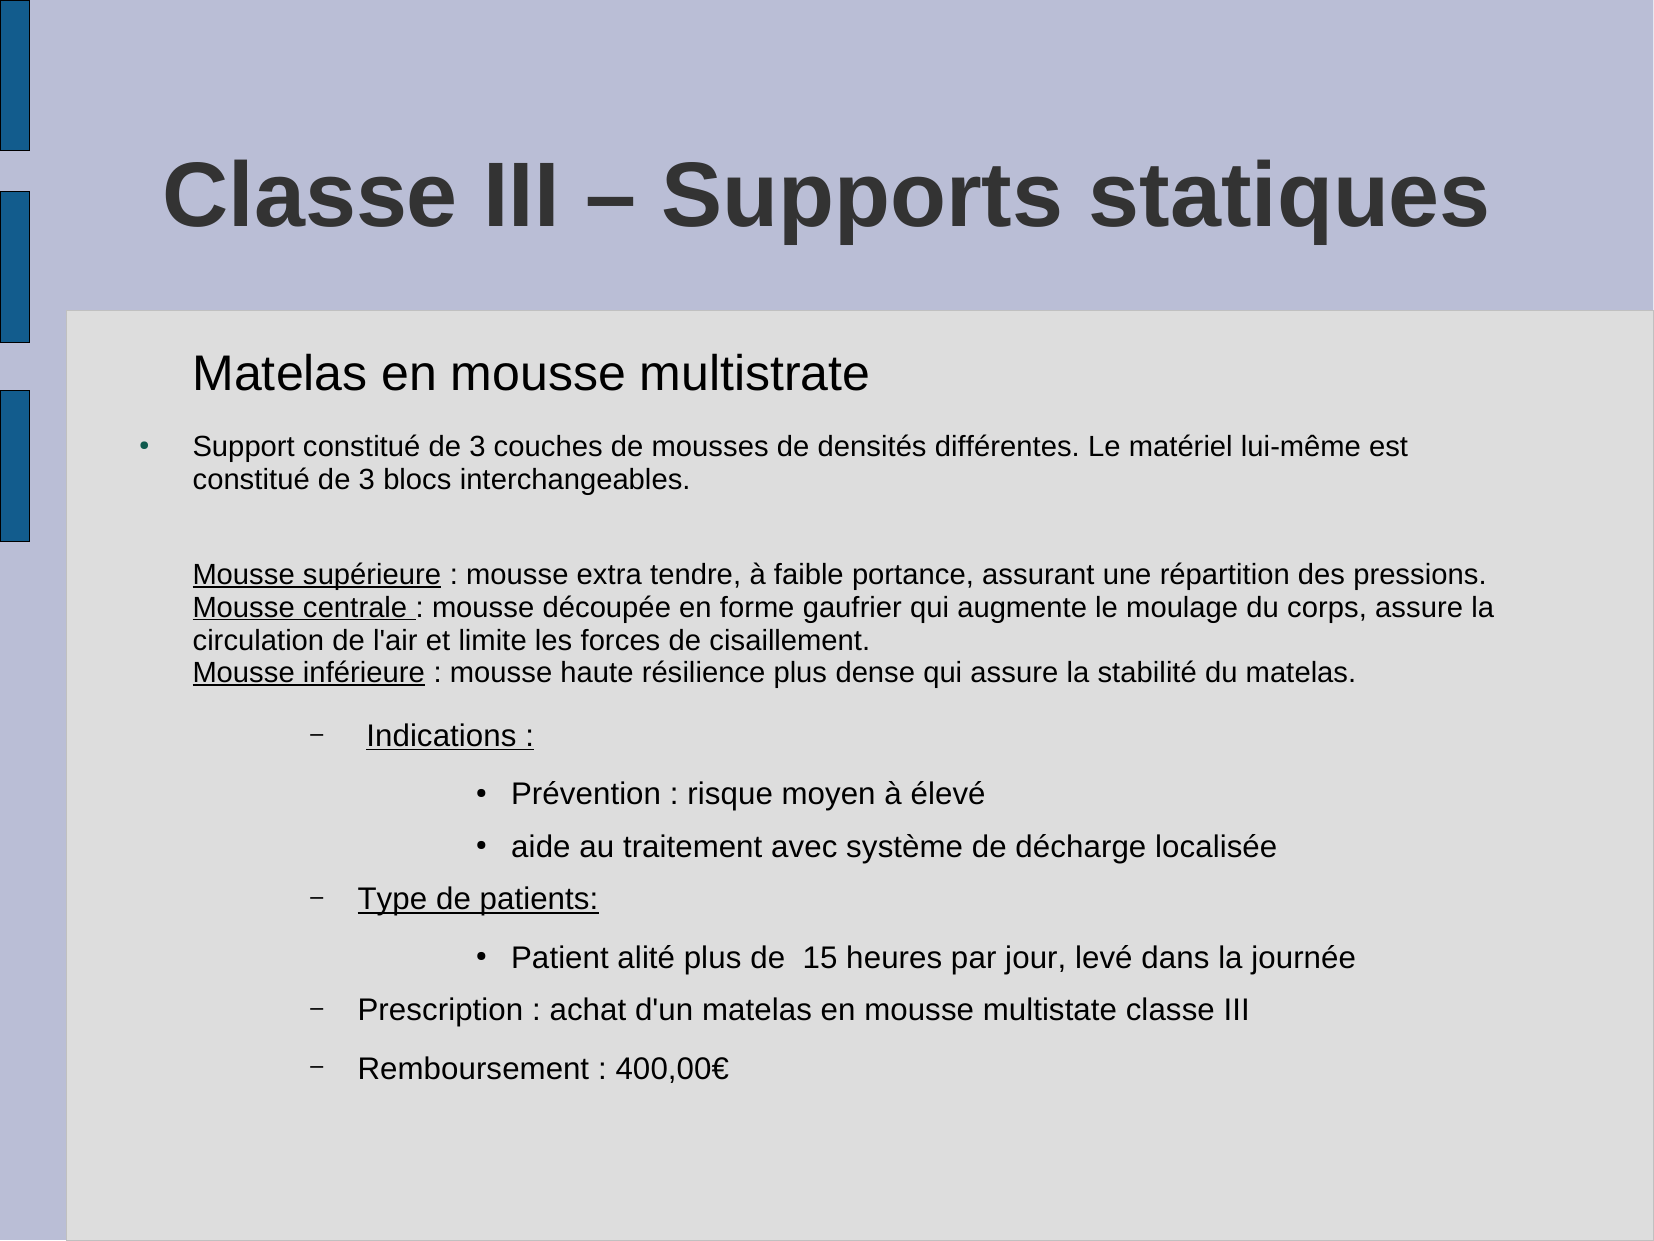

# Classe III – Supports statiques
Matelas en mousse multistrate
Support constitué de 3 couches de mousses de densités différentes. Le matériel lui-même est constitué de 3 blocs interchangeables.
Mousse supérieure : mousse extra tendre, à faible portance, assurant une répartition des pressions.
Mousse centrale : mousse découpée en forme gaufrier qui augmente le moulage du corps, assure la circulation de l'air et limite les forces de cisaillement.
Mousse inférieure : mousse haute résilience plus dense qui assure la stabilité du matelas.
 Indications :
Prévention : risque moyen à élevé
aide au traitement avec système de décharge localisée
Type de patients:
Patient alité plus de 15 heures par jour, levé dans la journée
Prescription : achat d'un matelas en mousse multistate classe III
Remboursement : 400,00€